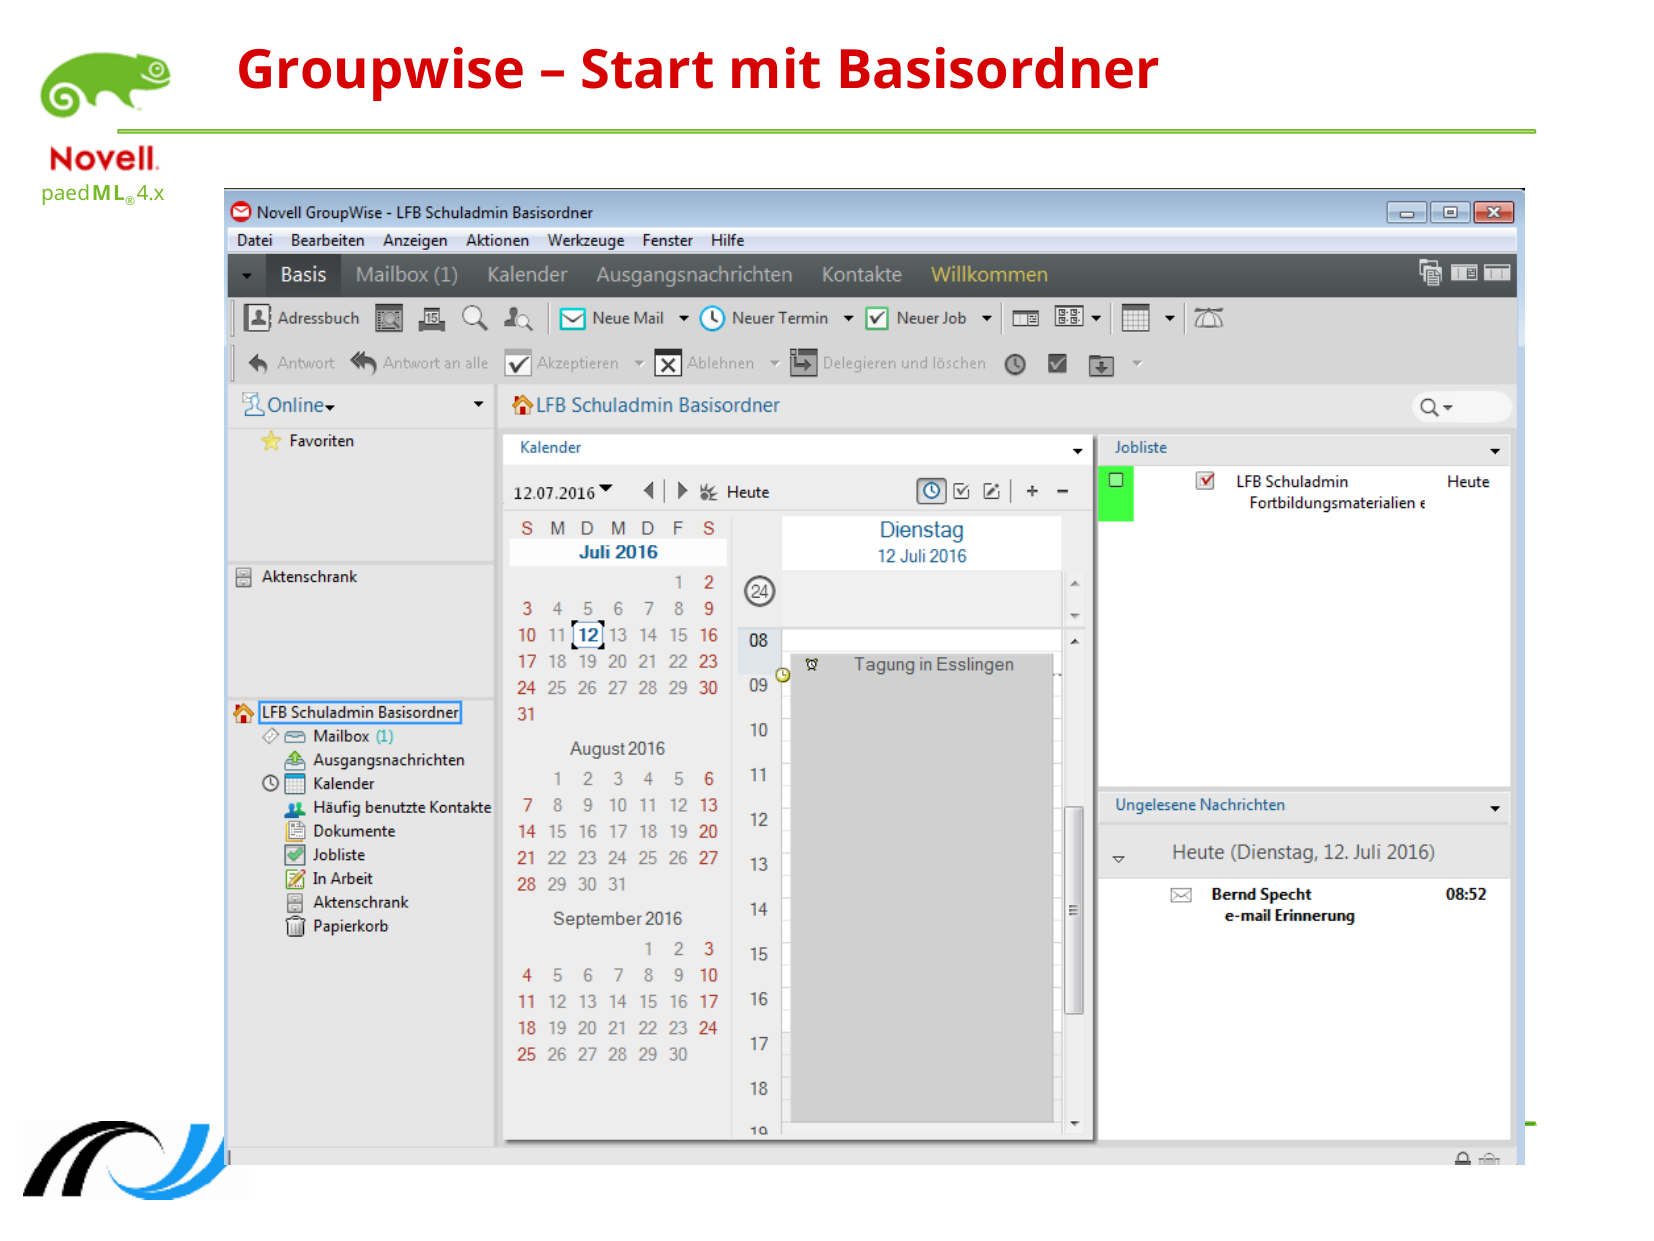

# Groupwise – Start mit Basisordner
Autor: R. Stegmaier
Juli 2016
6